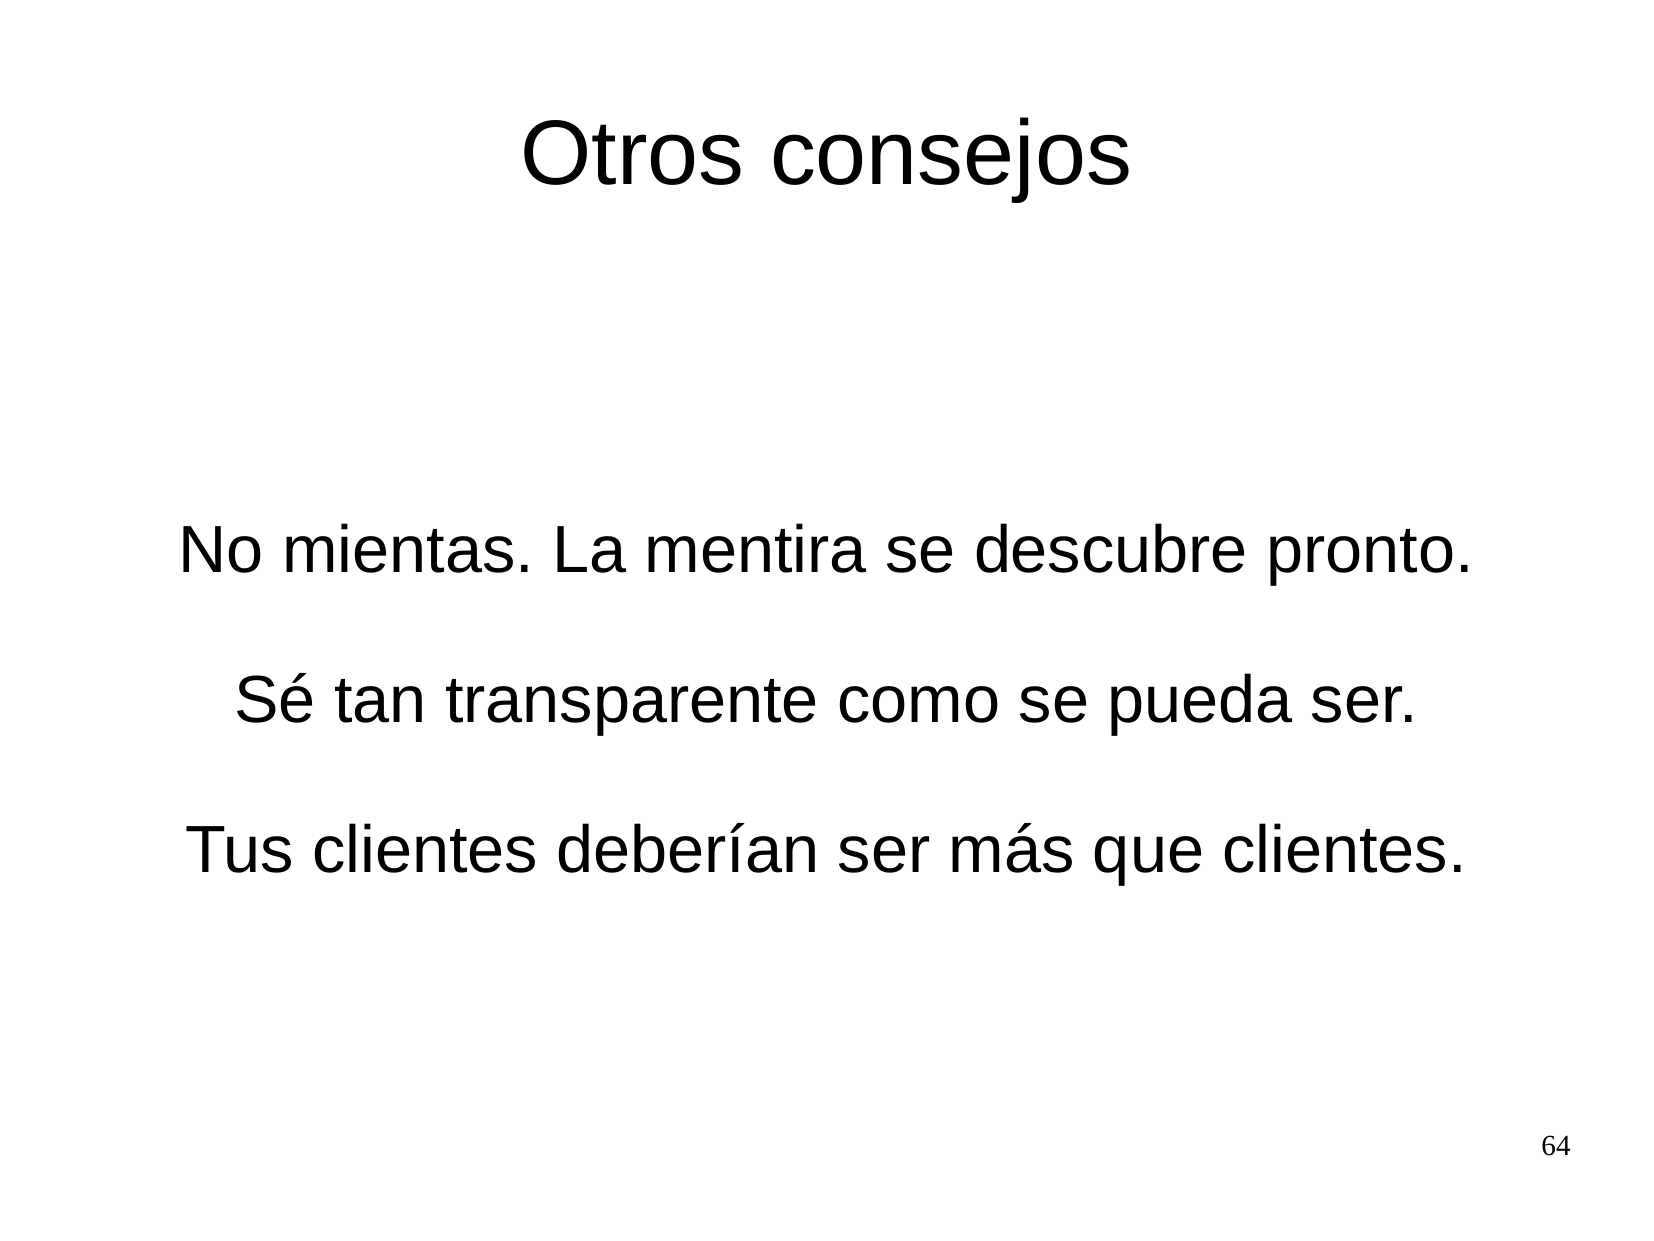

# Otros consejos
No mientas. La mentira se descubre pronto.
Sé tan transparente como se pueda ser.
Tus clientes deberían ser más que clientes.
64